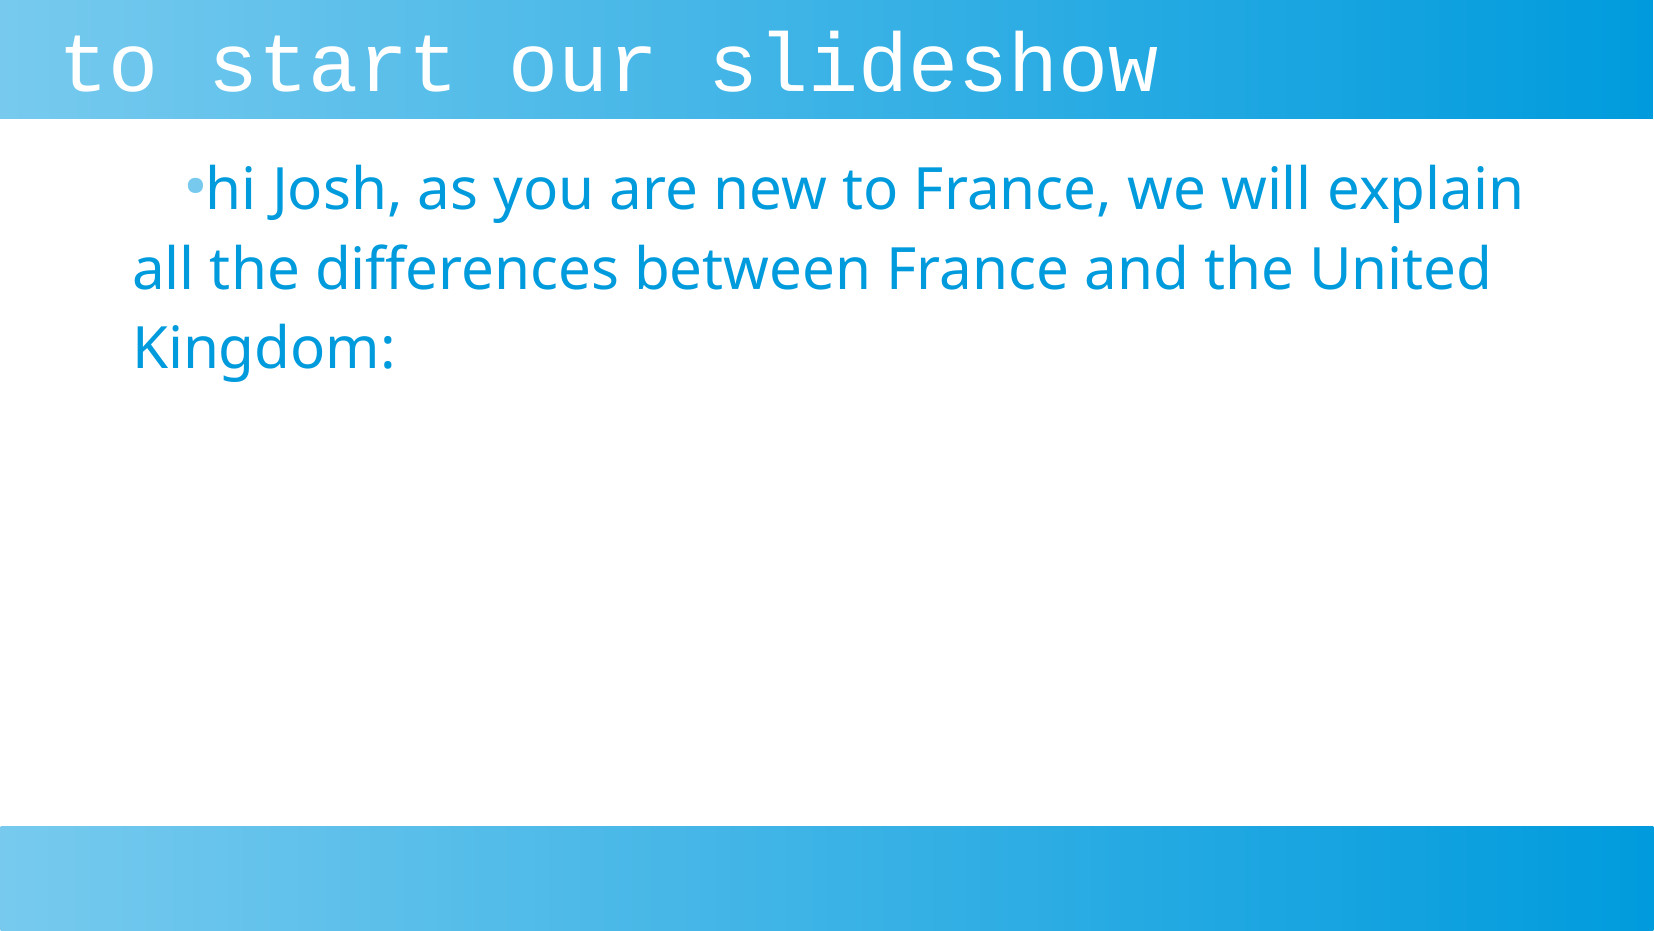

# to start our slideshow
hi Josh, as you are new to France, we will explain all the differences between France and the United Kingdom: